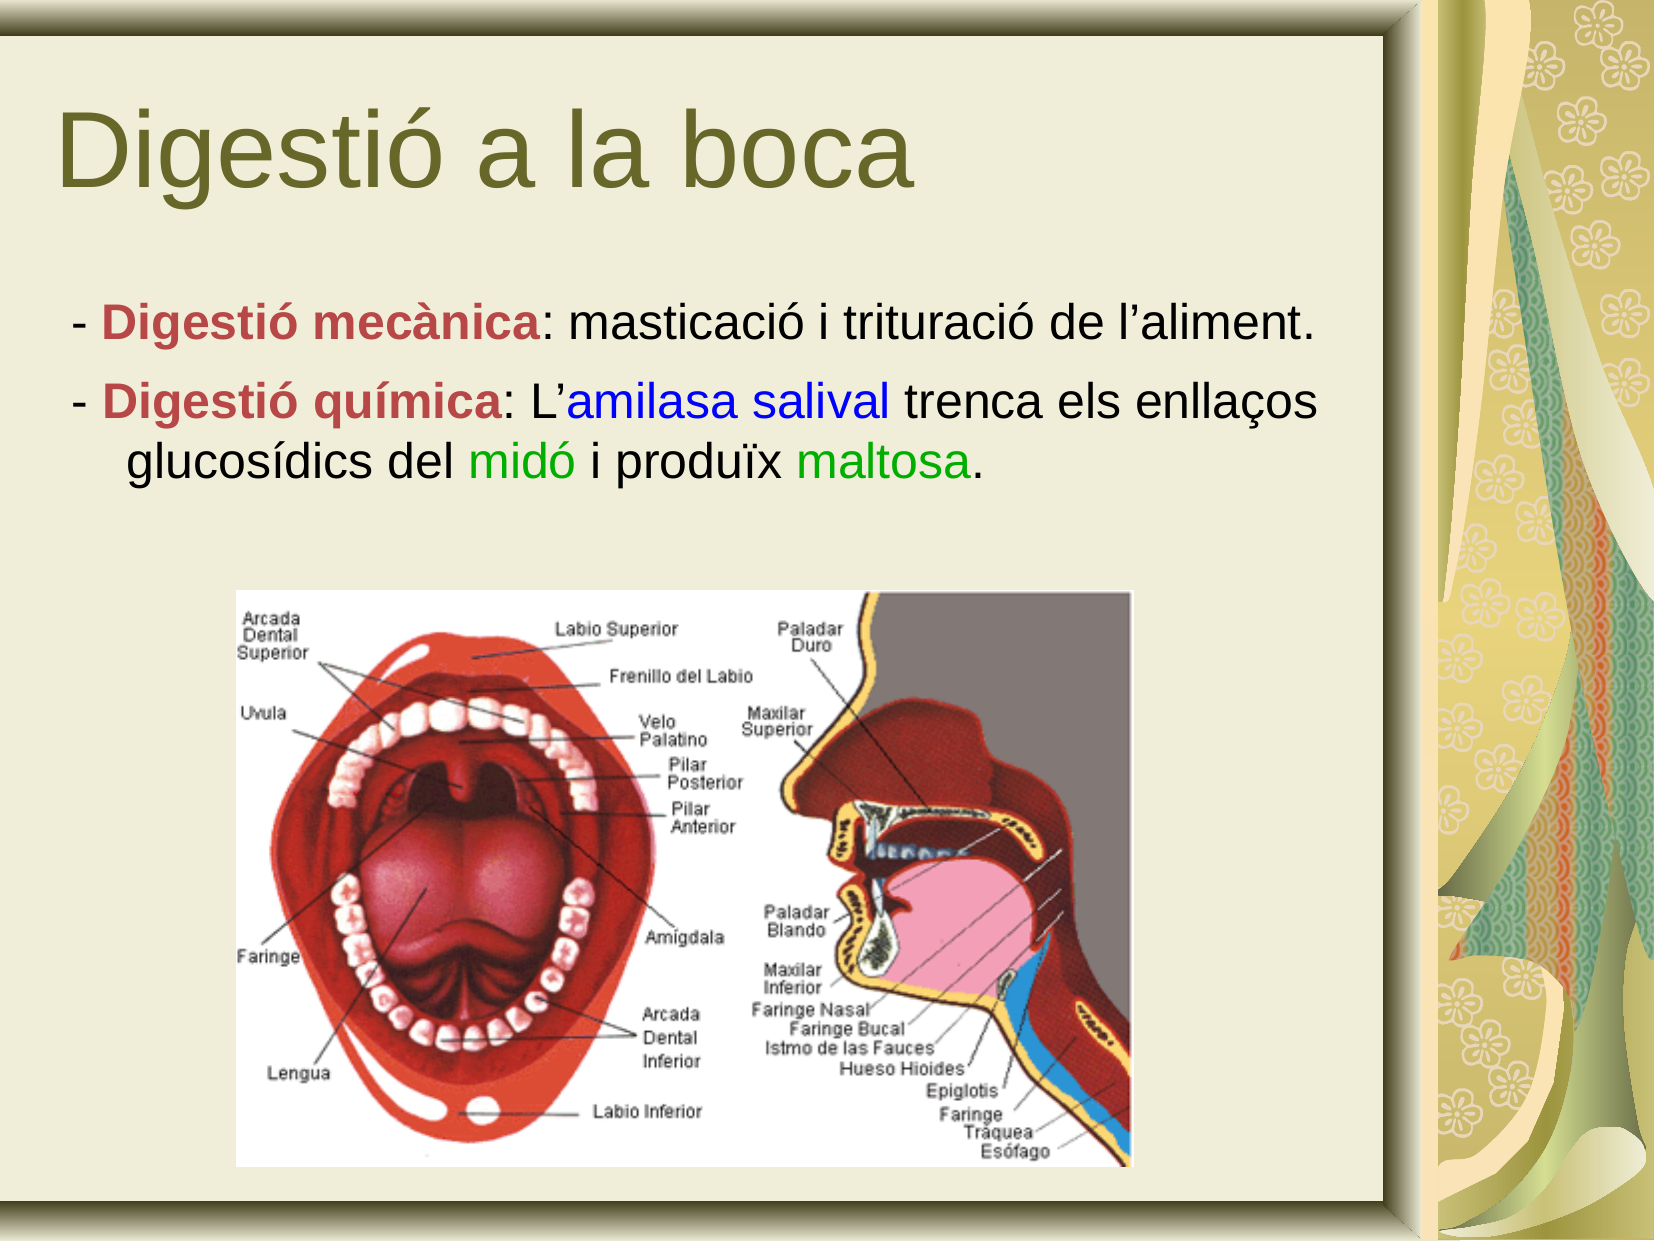

# Digestió a la boca
- Digestió mecànica: masticació i trituració de l’aliment.
- Digestió química: L’amilasa salival trenca els enllaços glucosídics del midó i produïx maltosa.